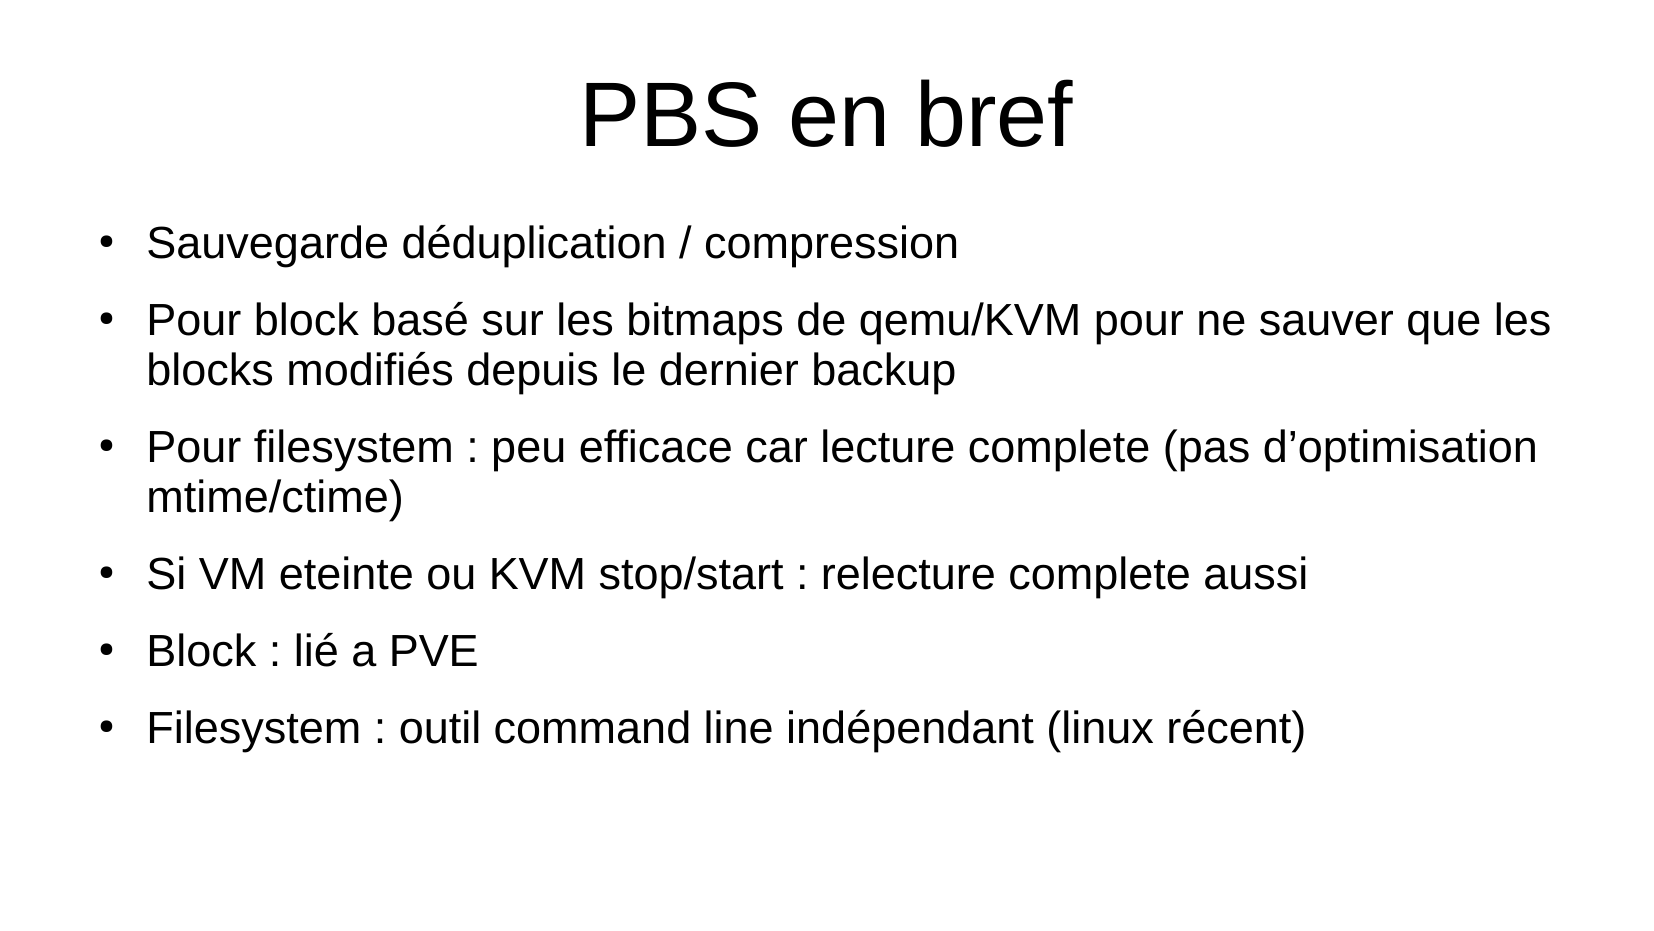

# PBS en bref
Sauvegarde déduplication / compression
Pour block basé sur les bitmaps de qemu/KVM pour ne sauver que les blocks modifiés depuis le dernier backup
Pour filesystem : peu efficace car lecture complete (pas d’optimisation mtime/ctime)
Si VM eteinte ou KVM stop/start : relecture complete aussi
Block : lié a PVE
Filesystem : outil command line indépendant (linux récent)